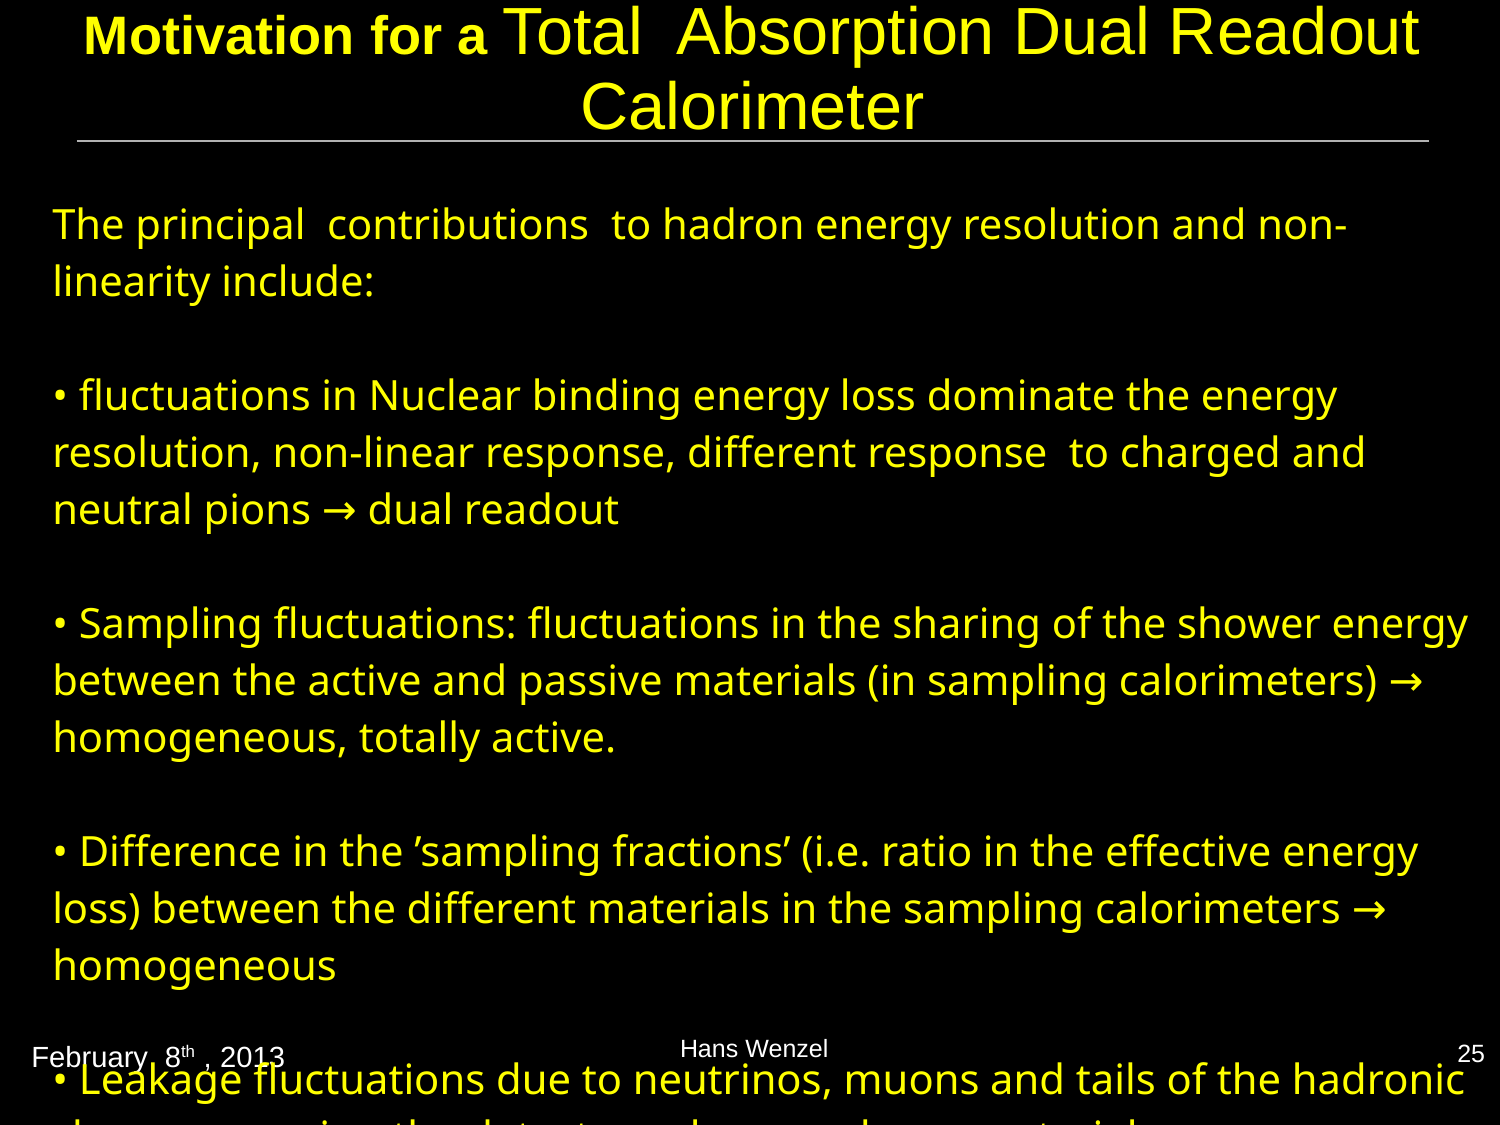

# Motivation for a Total Absorption Dual Readout Calorimeter
The principal contributions to hadron energy resolution and non-linearity include:
• fluctuations in Nuclear binding energy loss dominate the energy resolution, non-linear response, different response to charged and neutral pions → dual readout
• Sampling fluctuations: fluctuations in the sharing of the shower energy between the active and passive materials (in sampling calorimeters) → homogeneous, totally active.
• Difference in the ’sampling fractions’ (i.e. ratio in the effective energy loss) between the different materials in the sampling calorimeters → homogeneous
• Leakage fluctuations due to neutrinos, muons and tails of the hadronic shower escaping the detector volume → dense material